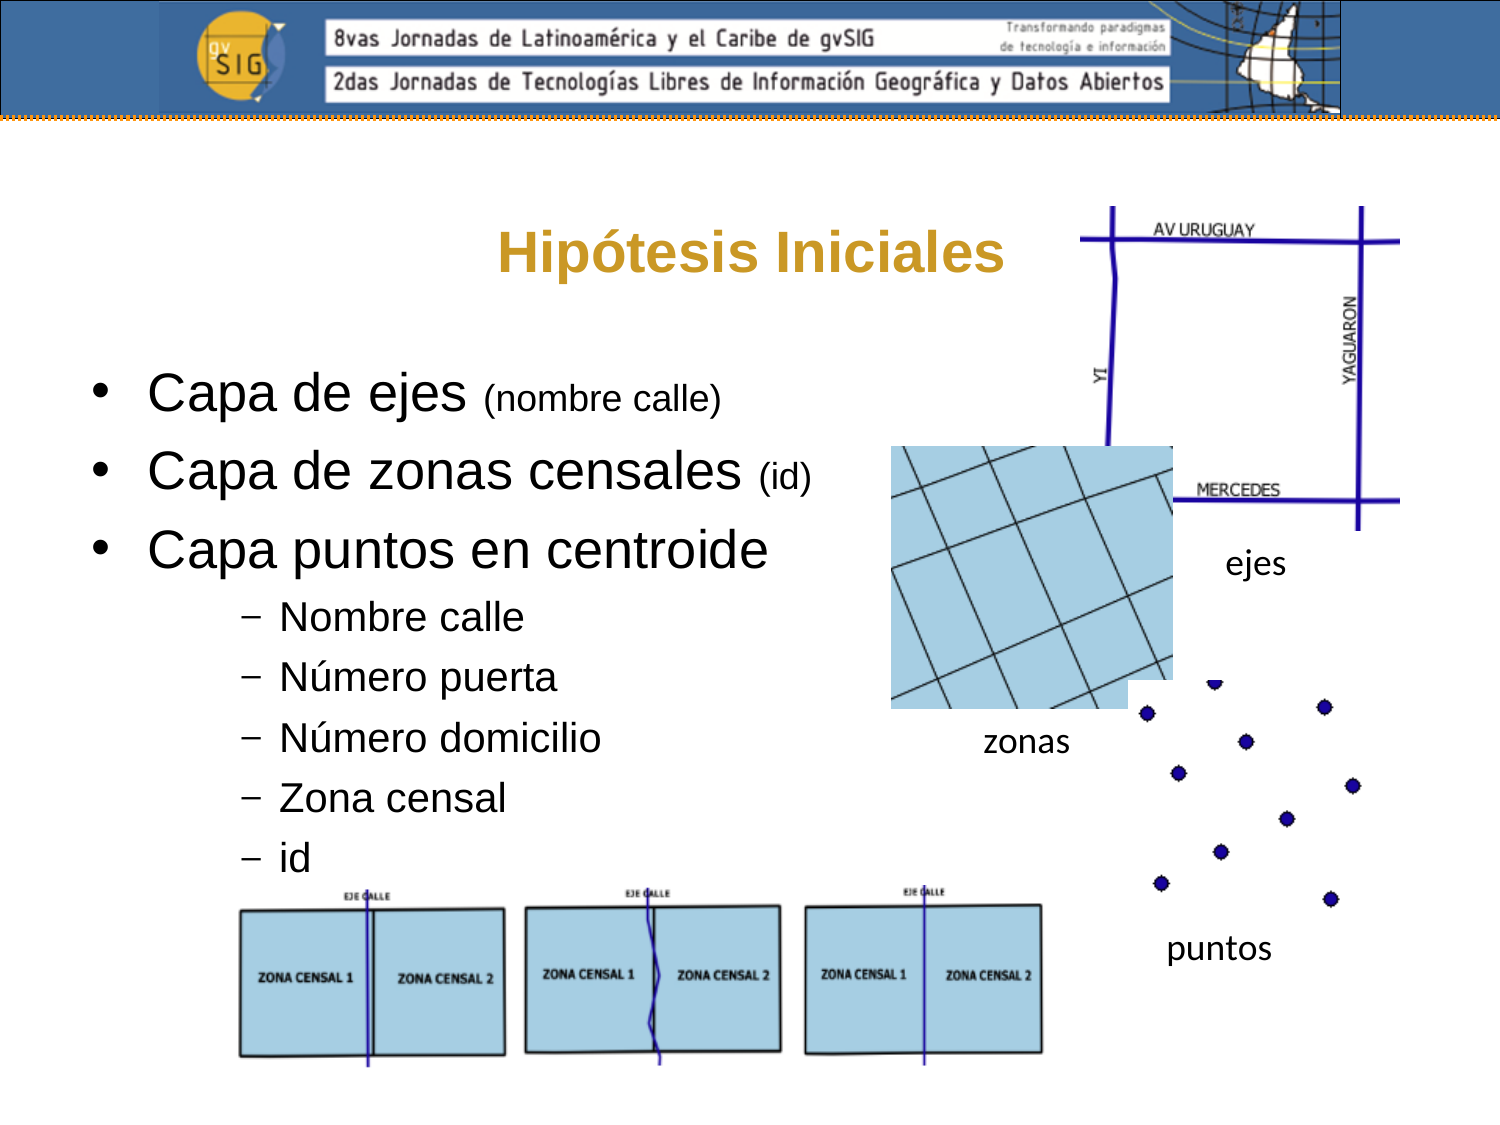

# Hipótesis Iniciales
Capa de ejes (nombre calle)
Capa de zonas censales (id)
Capa puntos en centroide
Nombre calle
Número puerta
Número domicilio
Zona censal
id
ejes
zonas
puntos